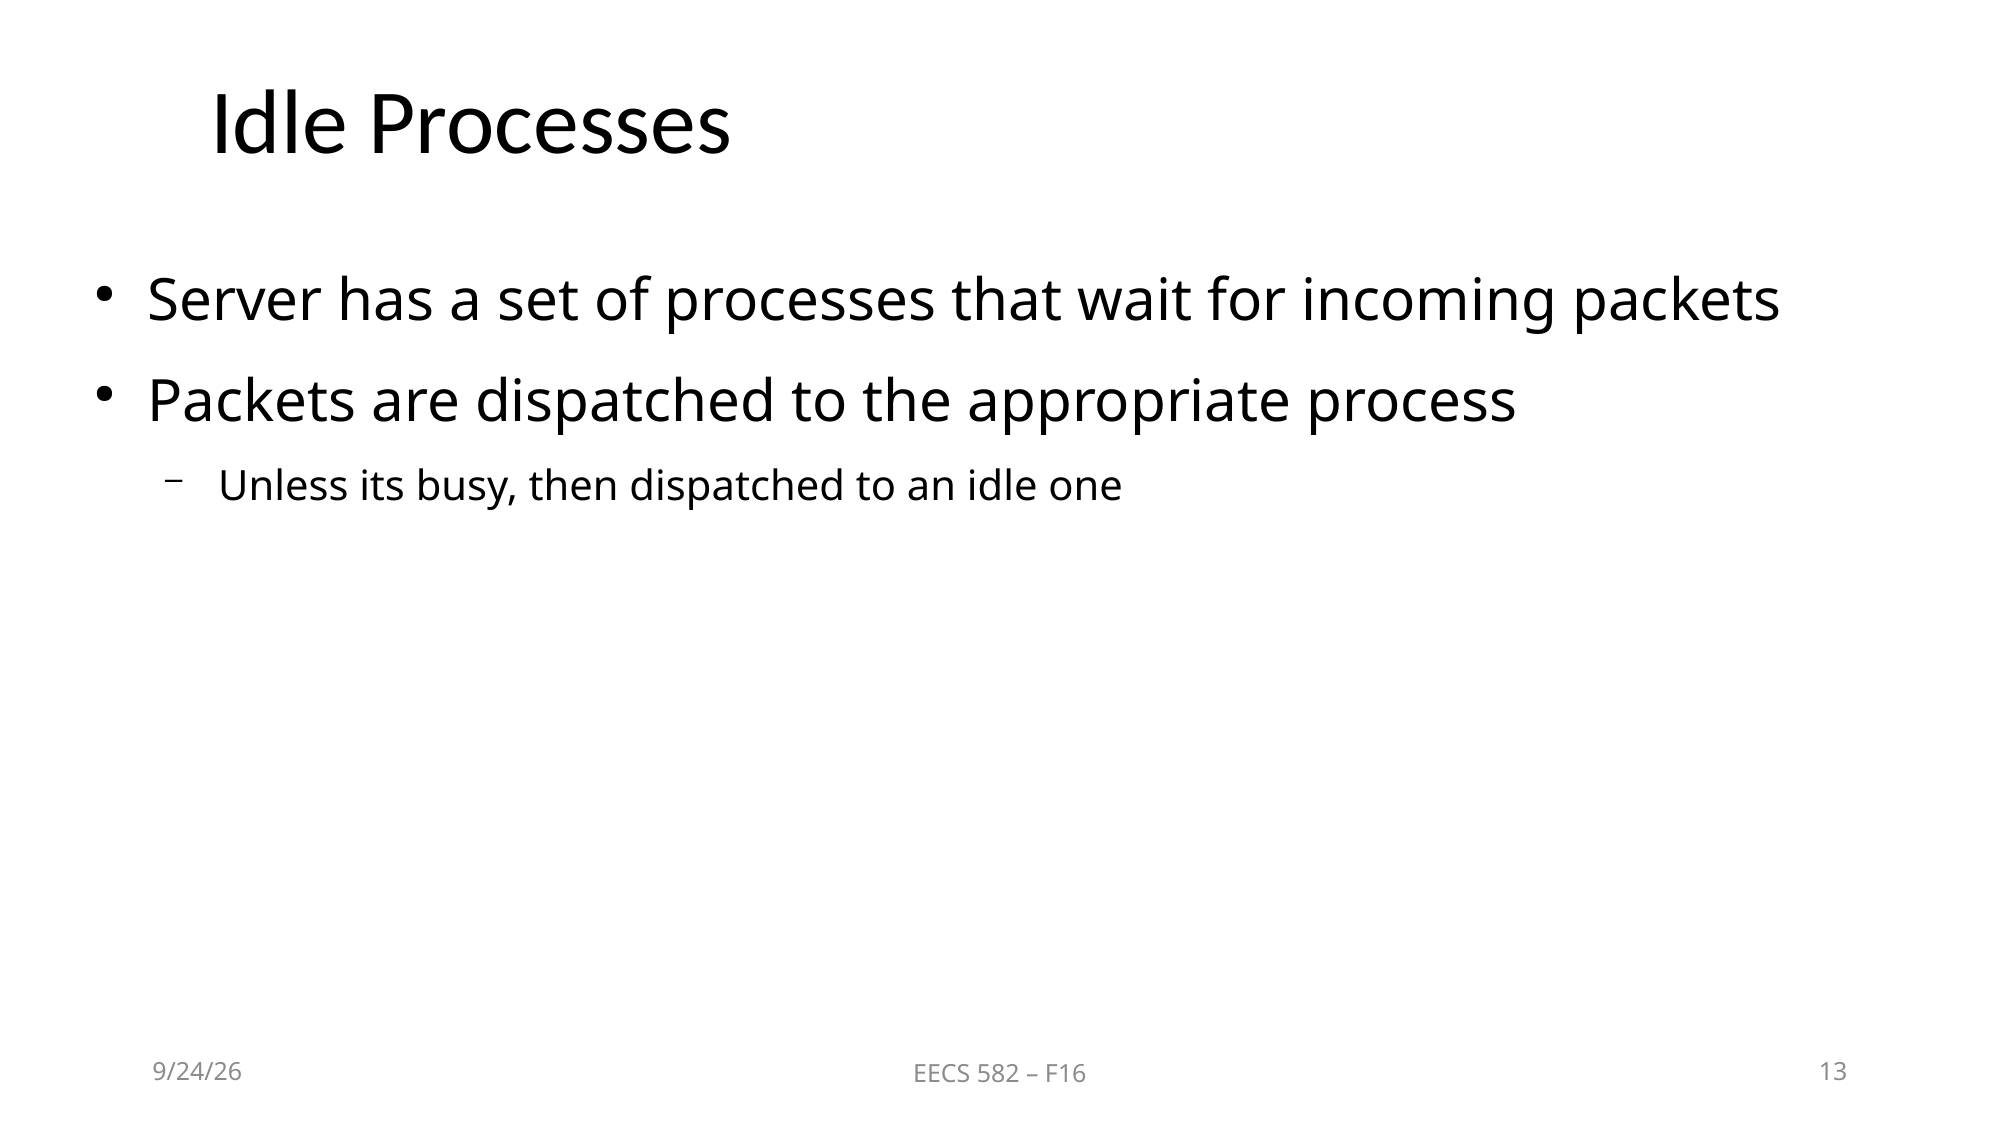

# Idle Processes
Server has a set of processes that wait for incoming packets
Packets are dispatched to the appropriate process
Unless its busy, then dispatched to an idle one
13